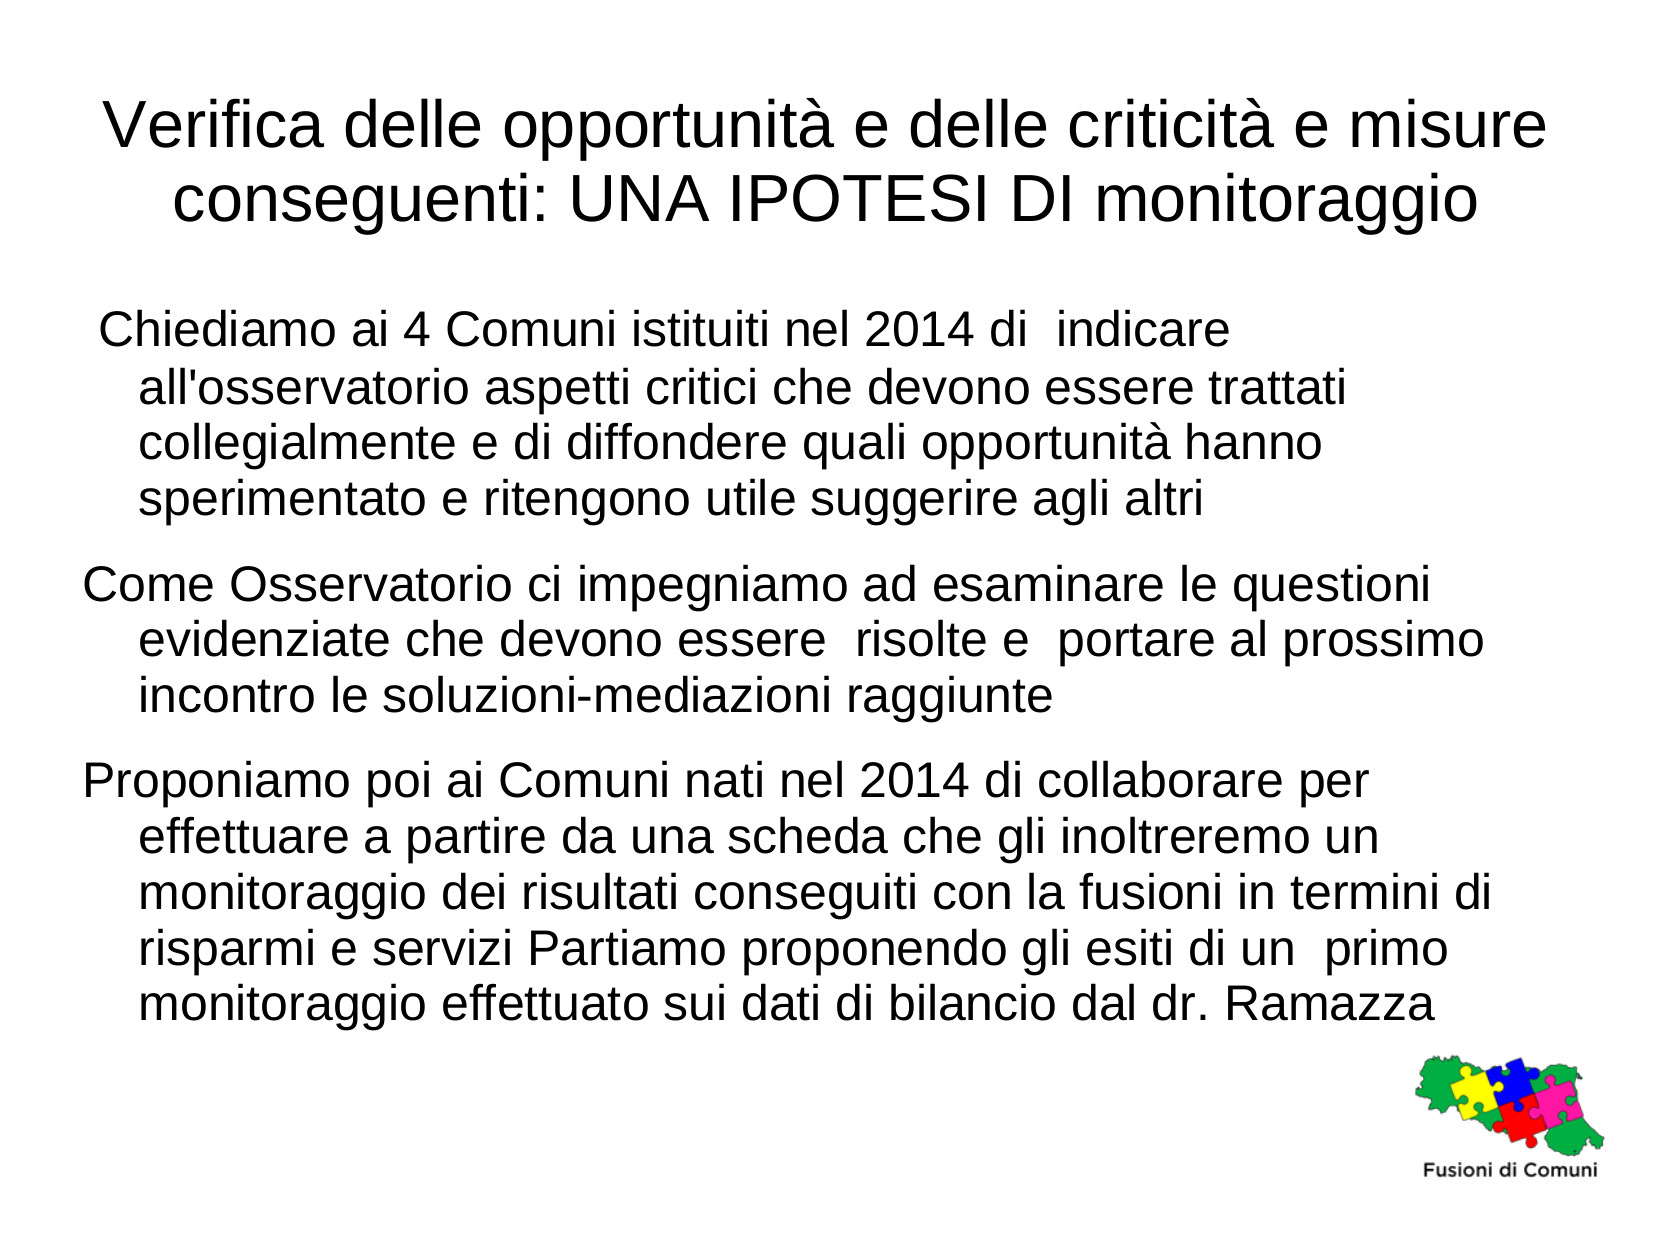

# Verifica delle opportunità e delle criticità e misure conseguenti: UNA IPOTESI DI monitoraggio
 Chiediamo ai 4 Comuni istituiti nel 2014 di indicare all'osservatorio aspetti critici che devono essere trattati collegialmente e di diffondere quali opportunità hanno sperimentato e ritengono utile suggerire agli altri
Come Osservatorio ci impegniamo ad esaminare le questioni evidenziate che devono essere risolte e portare al prossimo incontro le soluzioni-mediazioni raggiunte
Proponiamo poi ai Comuni nati nel 2014 di collaborare per effettuare a partire da una scheda che gli inoltreremo un monitoraggio dei risultati conseguiti con la fusioni in termini di risparmi e servizi Partiamo proponendo gli esiti di un primo monitoraggio effettuato sui dati di bilancio dal dr. Ramazza